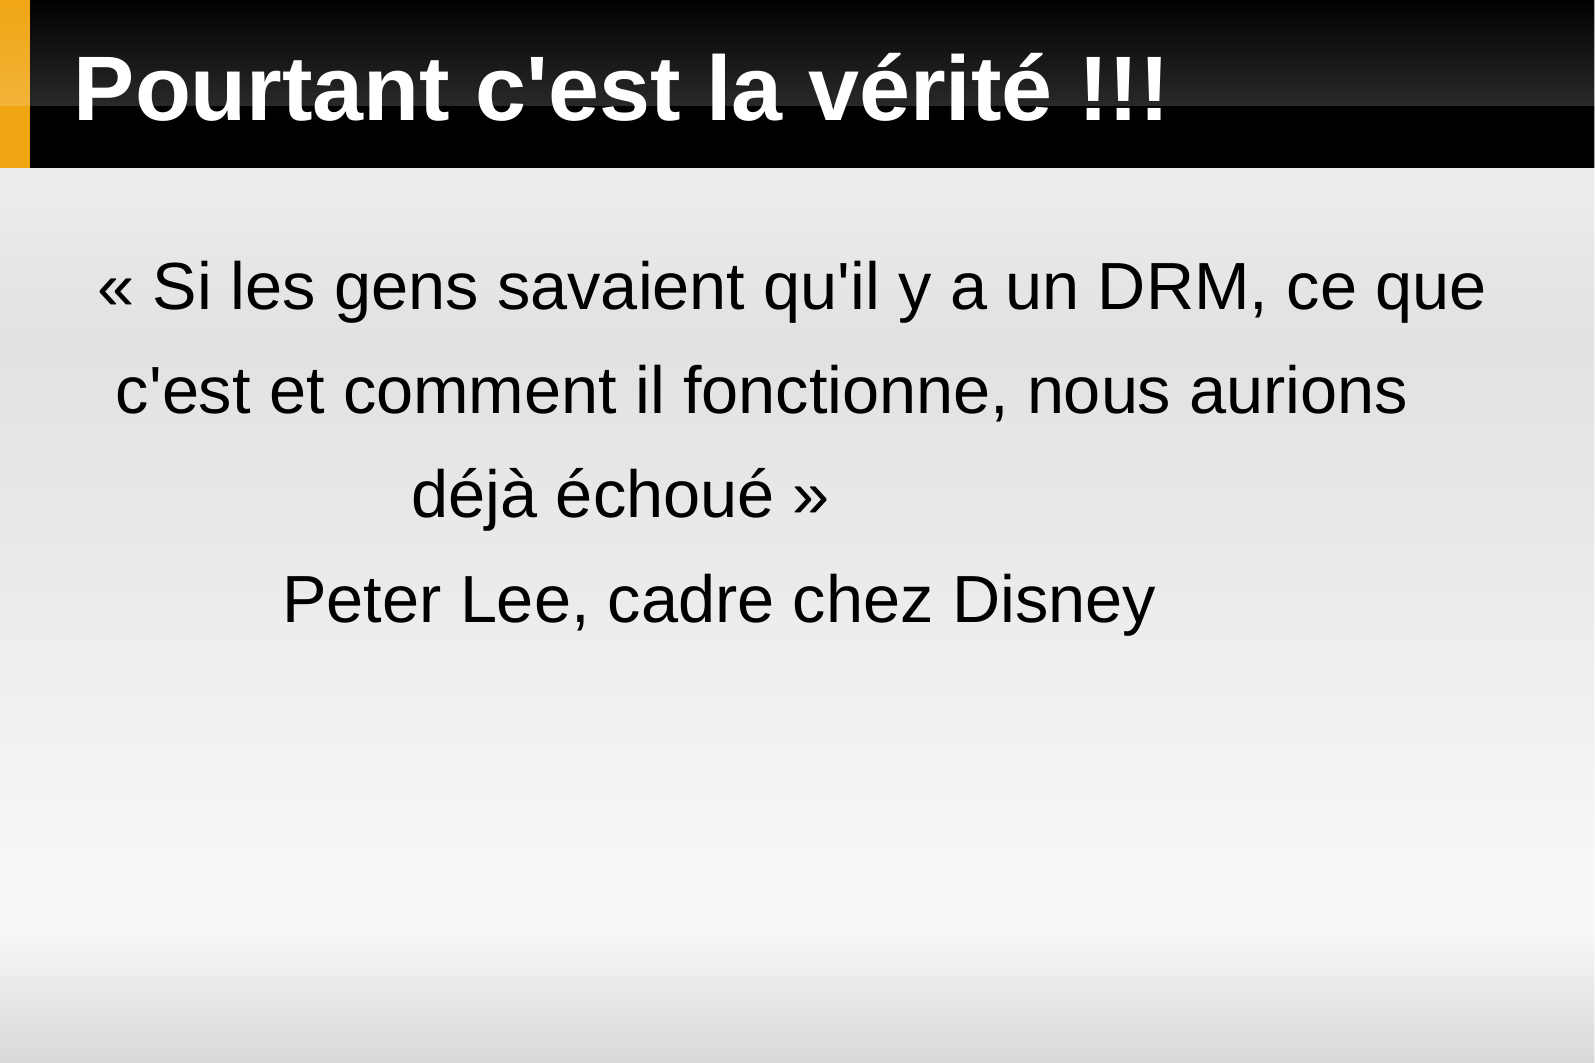

# Pourtant c'est la vérité !!!
« Si les gens savaient qu'il y a un DRM, ce que
 c'est et comment il fonctionne, nous aurions
 déjà échoué »
 Peter Lee, cadre chez Disney